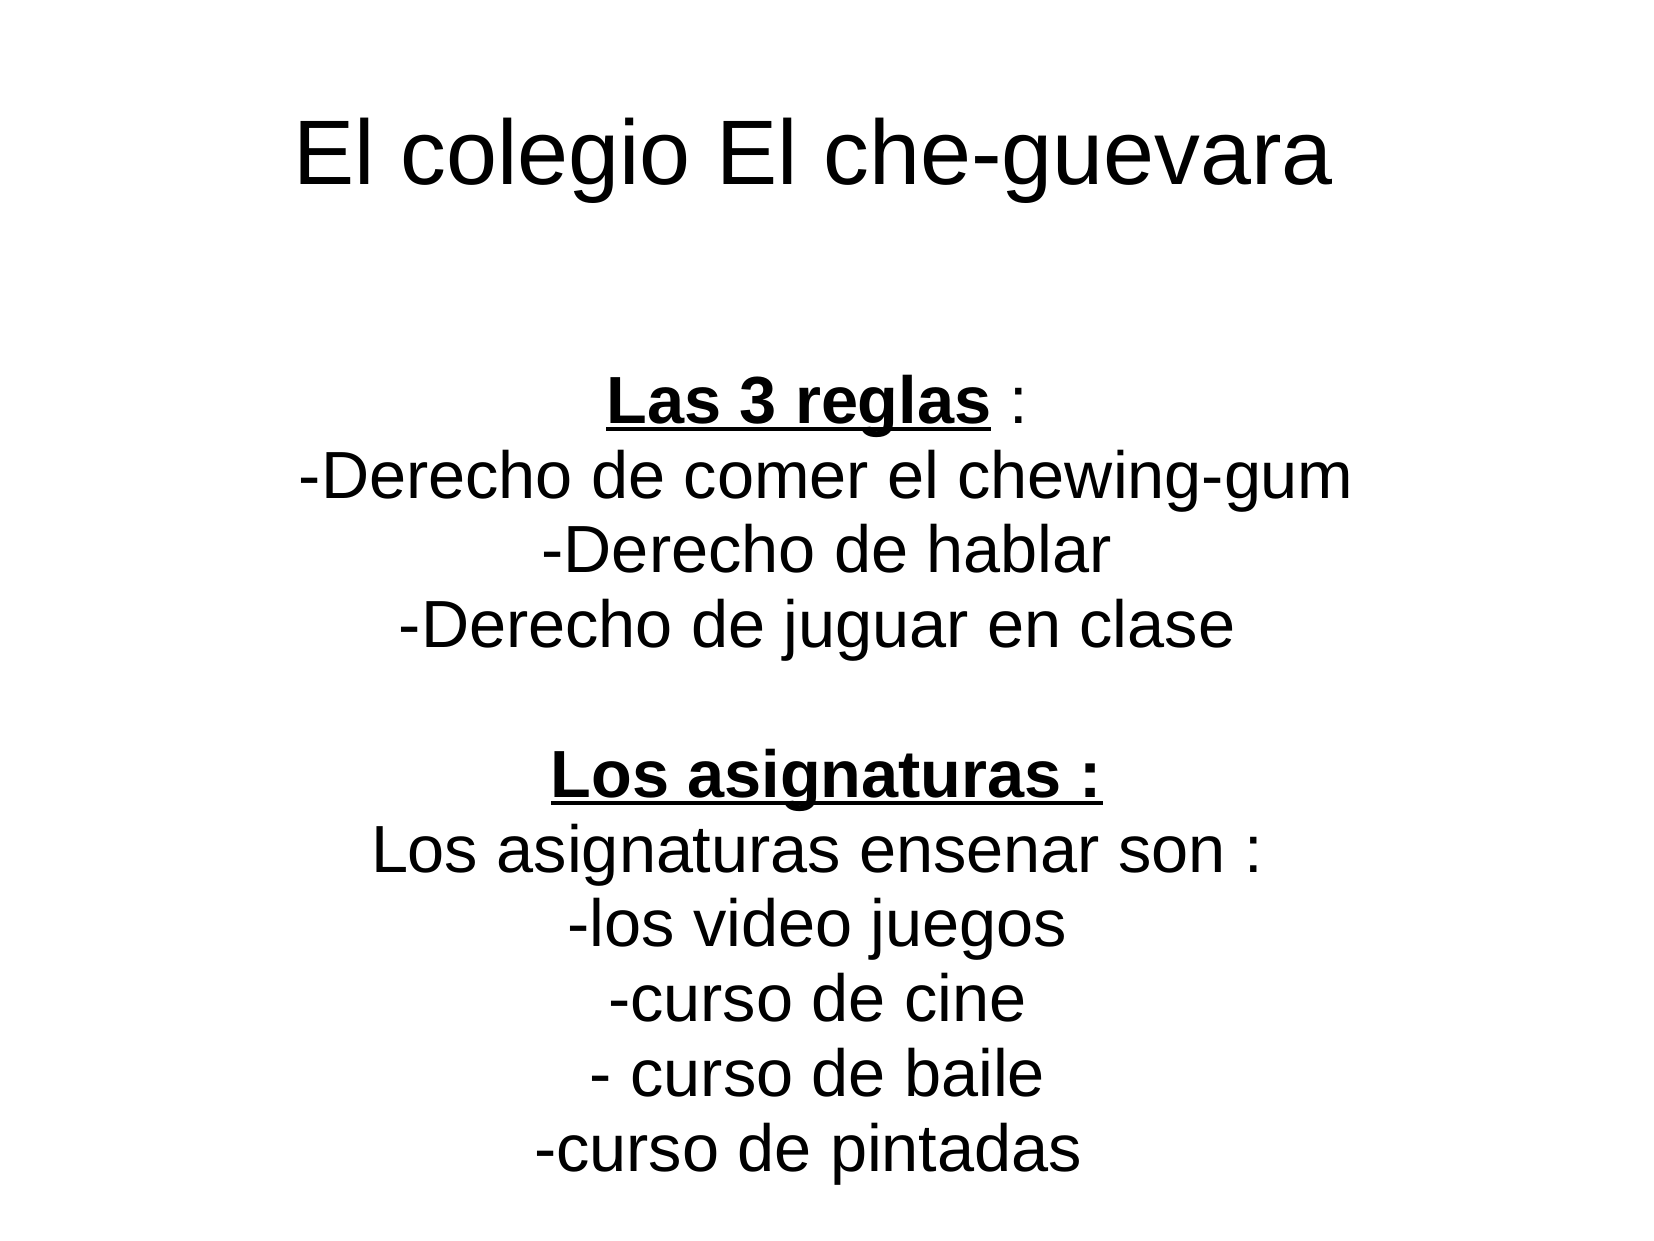

# El colegio El che-guevara
Las 3 reglas :
-Derecho de comer el chewing-gum
-Derecho de hablar
-Derecho de juguar en clase
Los asignaturas :
Los asignaturas ensenar son :
-los video juegos
-curso de cine
- curso de baile
-curso de pintadas